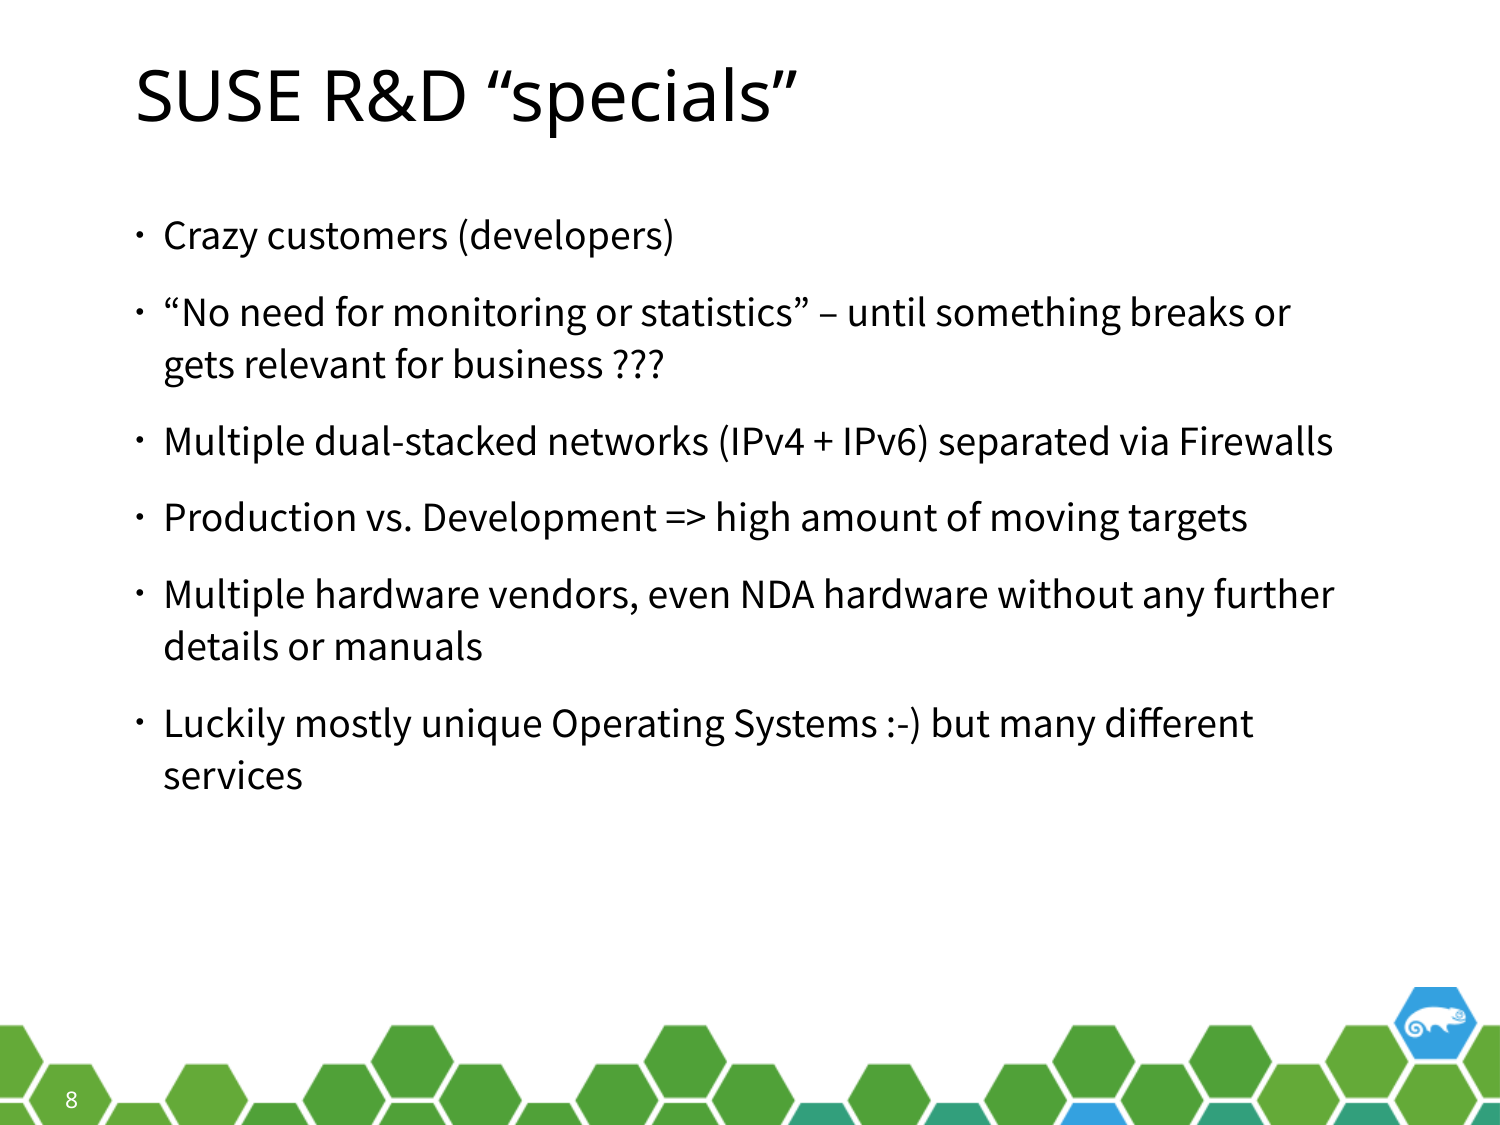

# SUSE R&D “specials”
Crazy customers (developers)
“No need for monitoring or statistics” – until something breaks or gets relevant for business ???
Multiple dual-stacked networks (IPv4 + IPv6) separated via Firewalls
Production vs. Development => high amount of moving targets
Multiple hardware vendors, even NDA hardware without any further details or manuals
Luckily mostly unique Operating Systems :-) but many different services